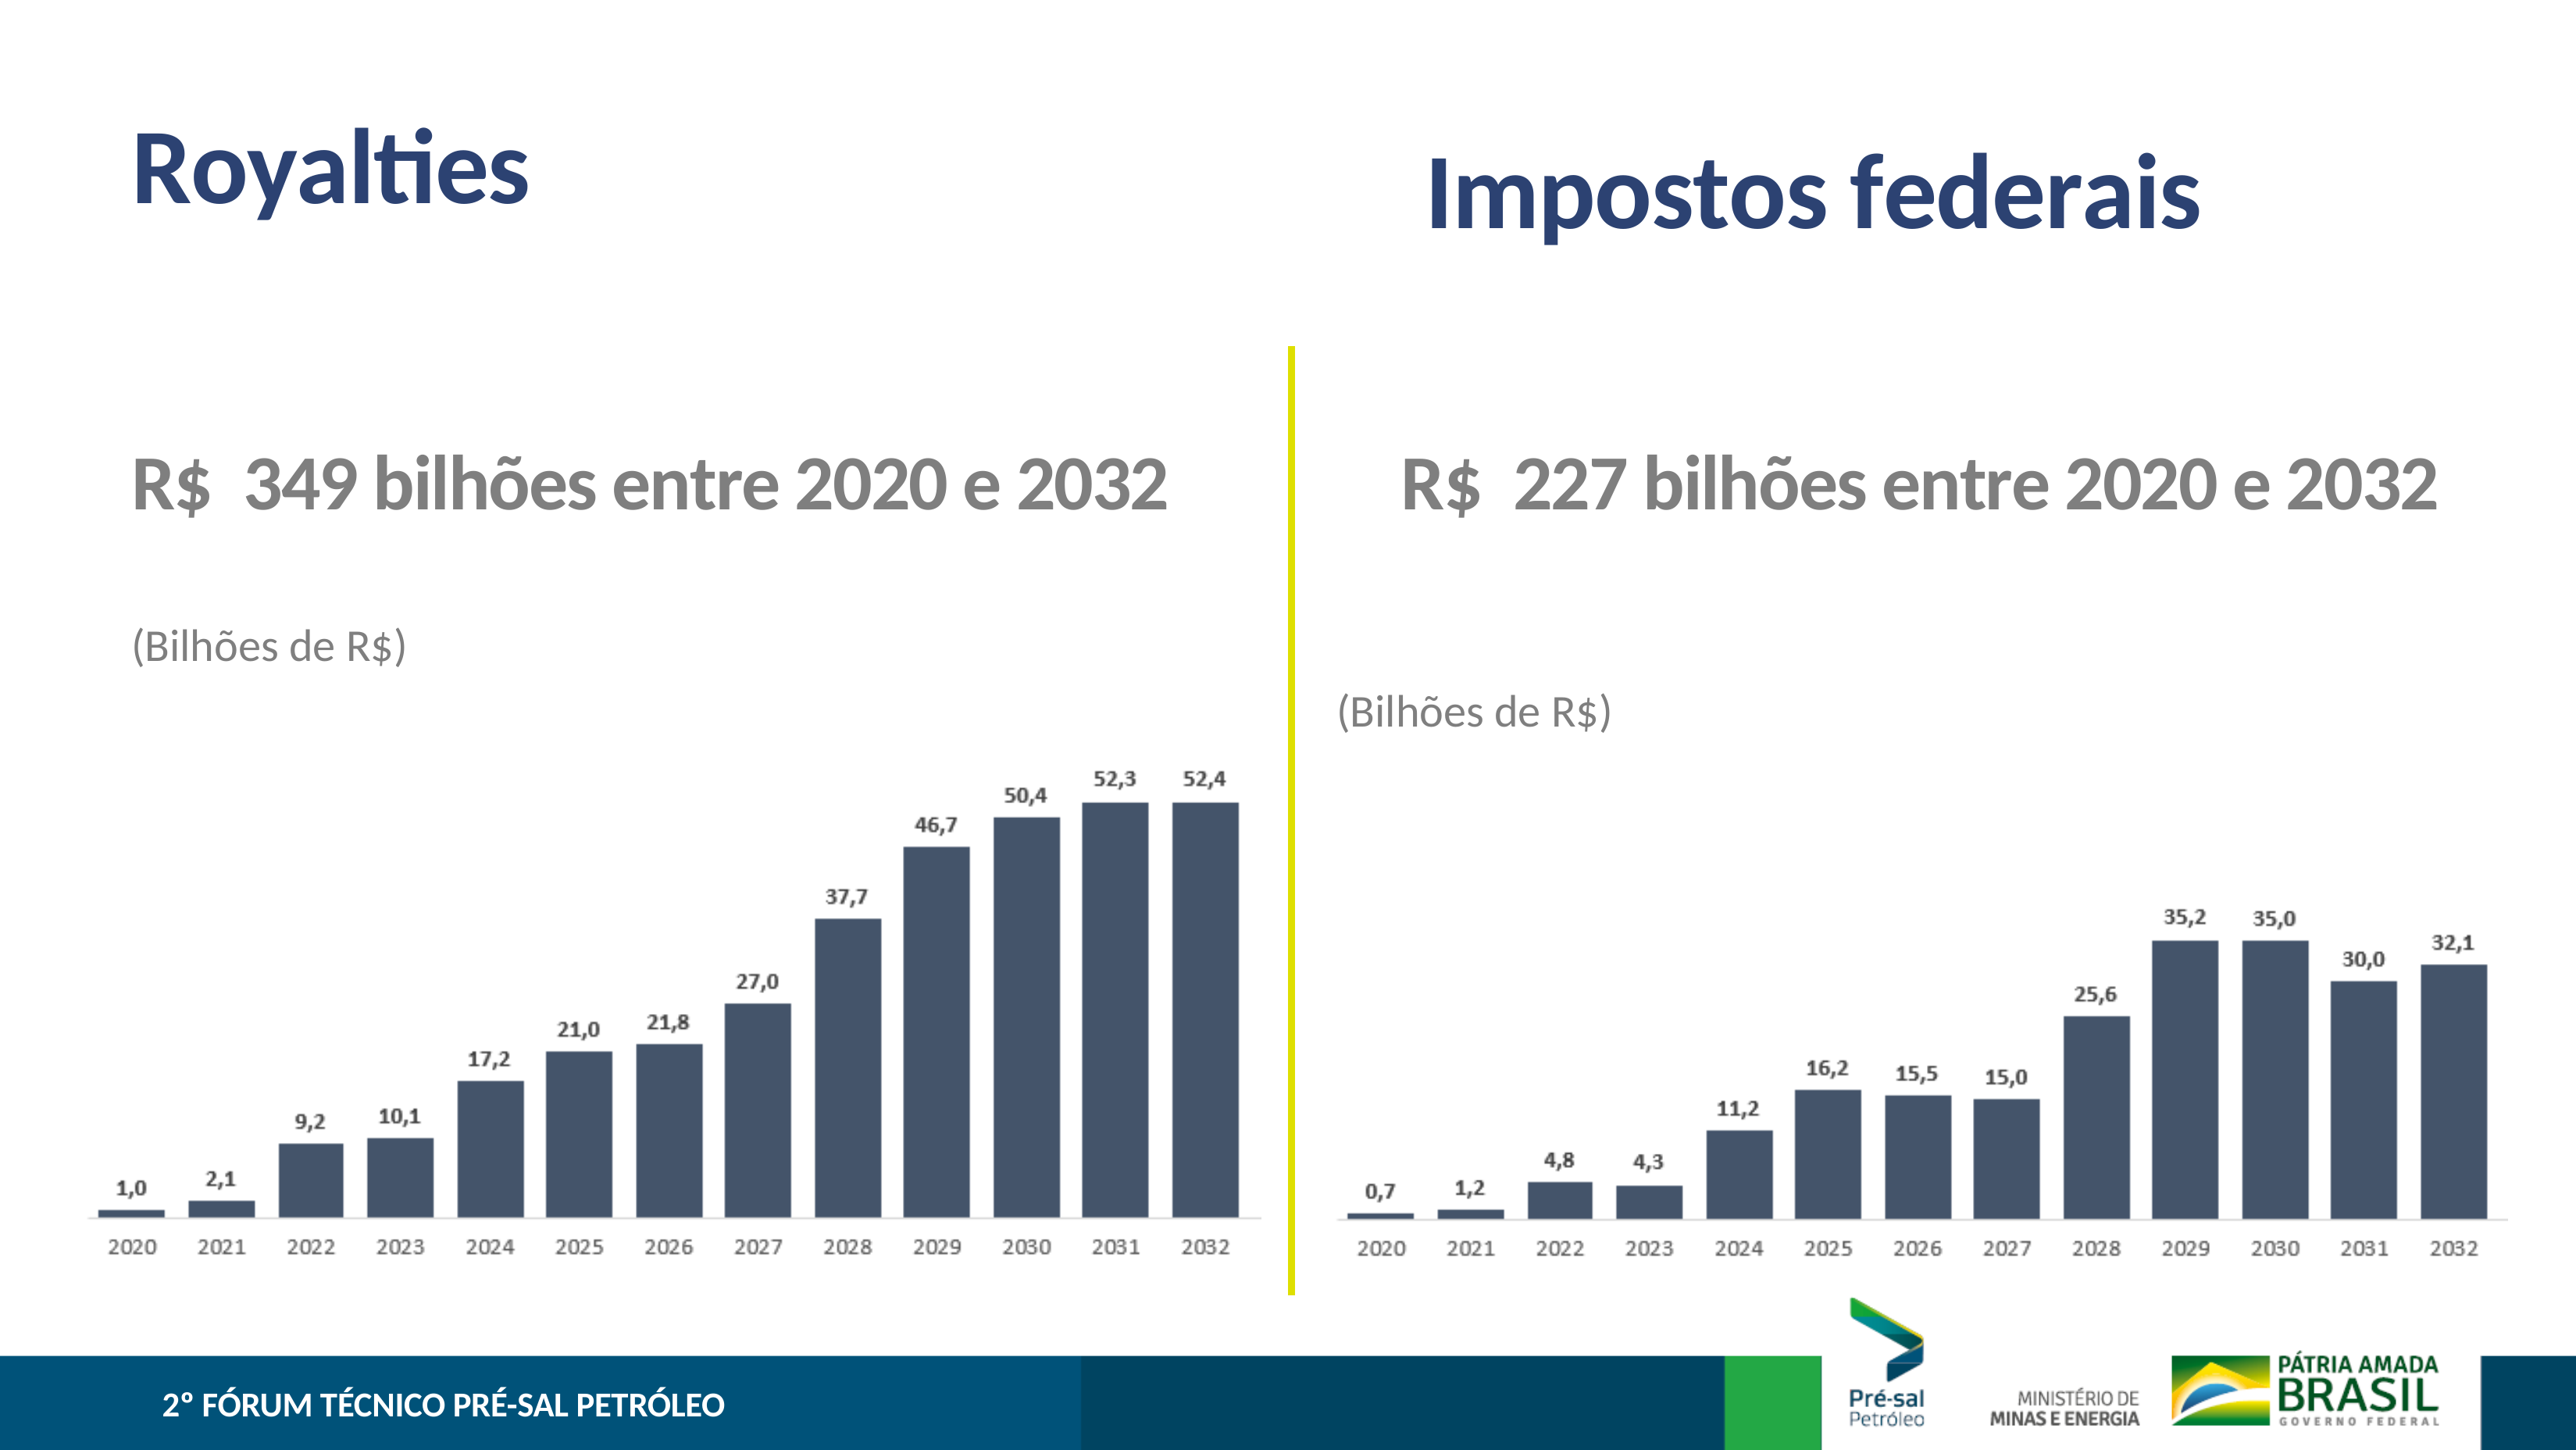

# Royalties
Impostos federais
R$ 349 bilhões entre 2020 e 2032
R$ 227 bilhões entre 2020 e 2032
(Bilhões de R$)
(Bilhões de R$)
2º FÓRUM TÉCNICO PRÉ-SAL PETRÓLEO